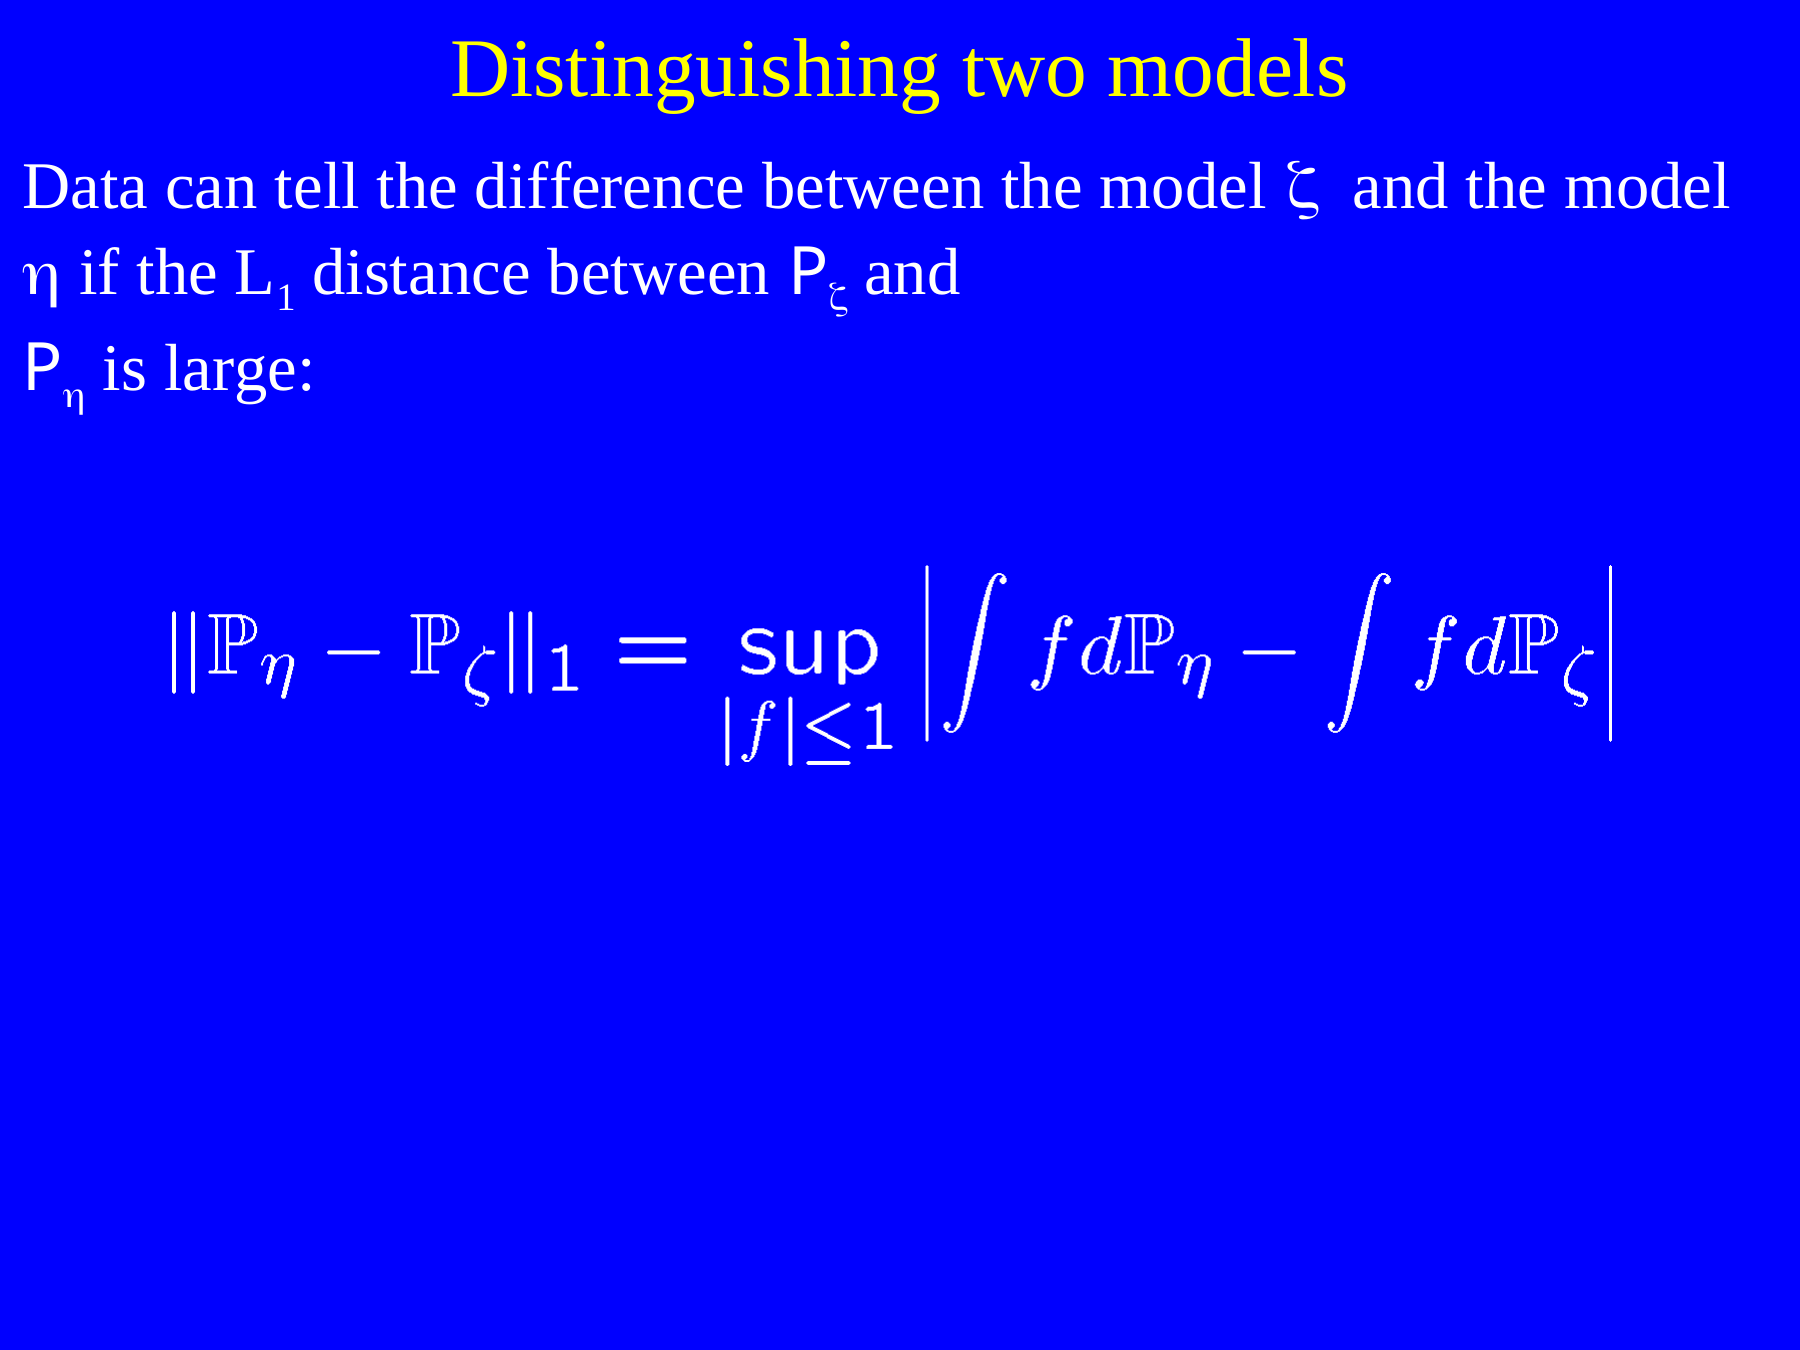

# Distinguishing two models
Data can tell the difference between the model  and the model  if the L1 distance between P and
P is large: